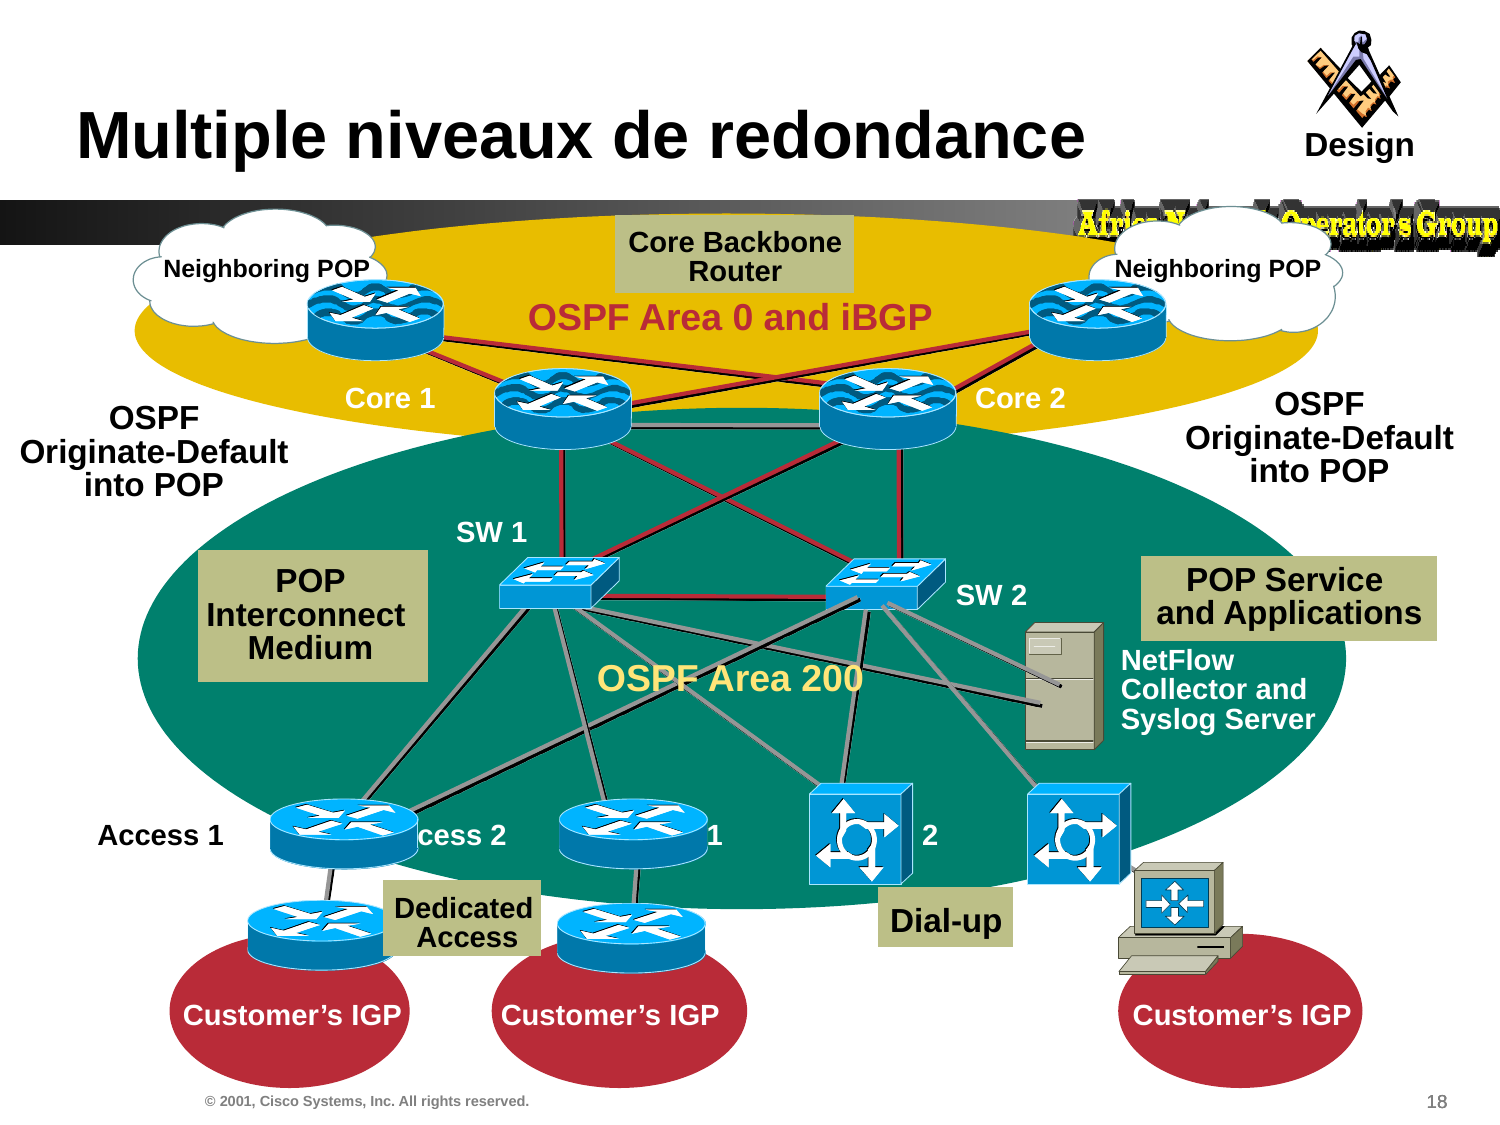

Design
# Multiple niveaux de redondance
Core Backbone Router
Neighboring POP
Neighboring POP
OSPF Area 0 and iBGP
Core 1
Core 2
OSPF
Originate-Default into POP
OSPF
Originate-Default into POP
SW 1
POP Service
and Applications
POP
Interconnect
Medium
SW 2
NetFlow Collector and Syslog Server
OSPF Area 200
Access 1
Access 2
NAS 1
NAS 2
Dedicated
 Access
Dial-up
Customer’s IGP
Customer’s IGP
Customer’s IGP